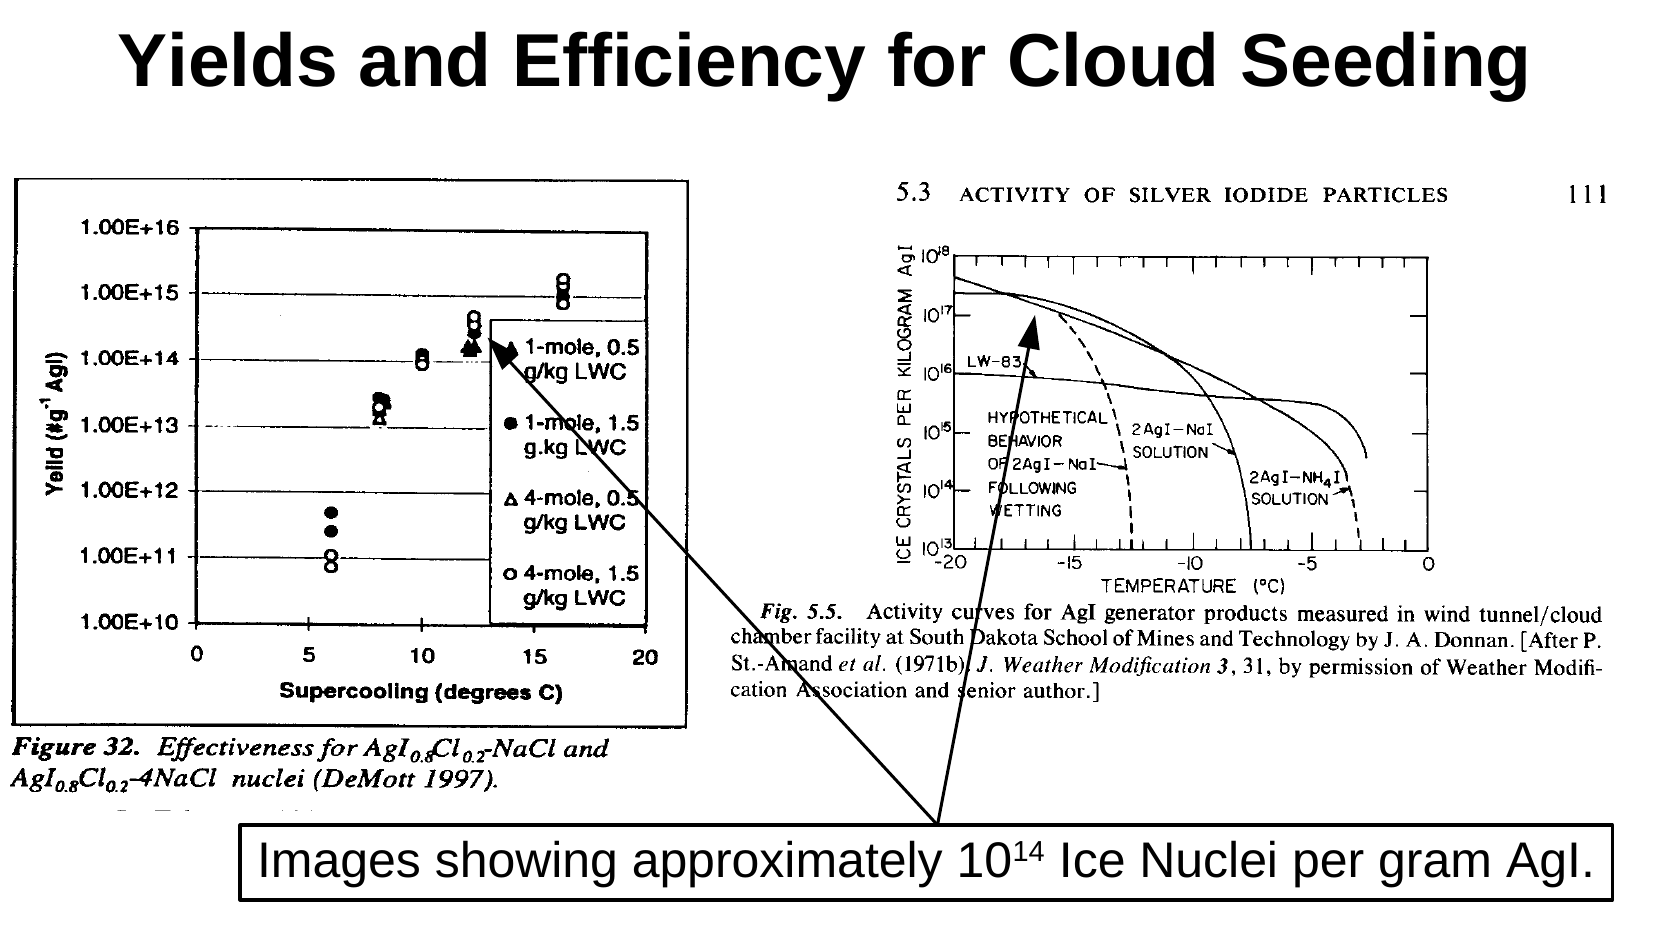

# Yields and Efficiency for Cloud Seeding
Images showing approximately 1014 Ice Nuclei per gram AgI.